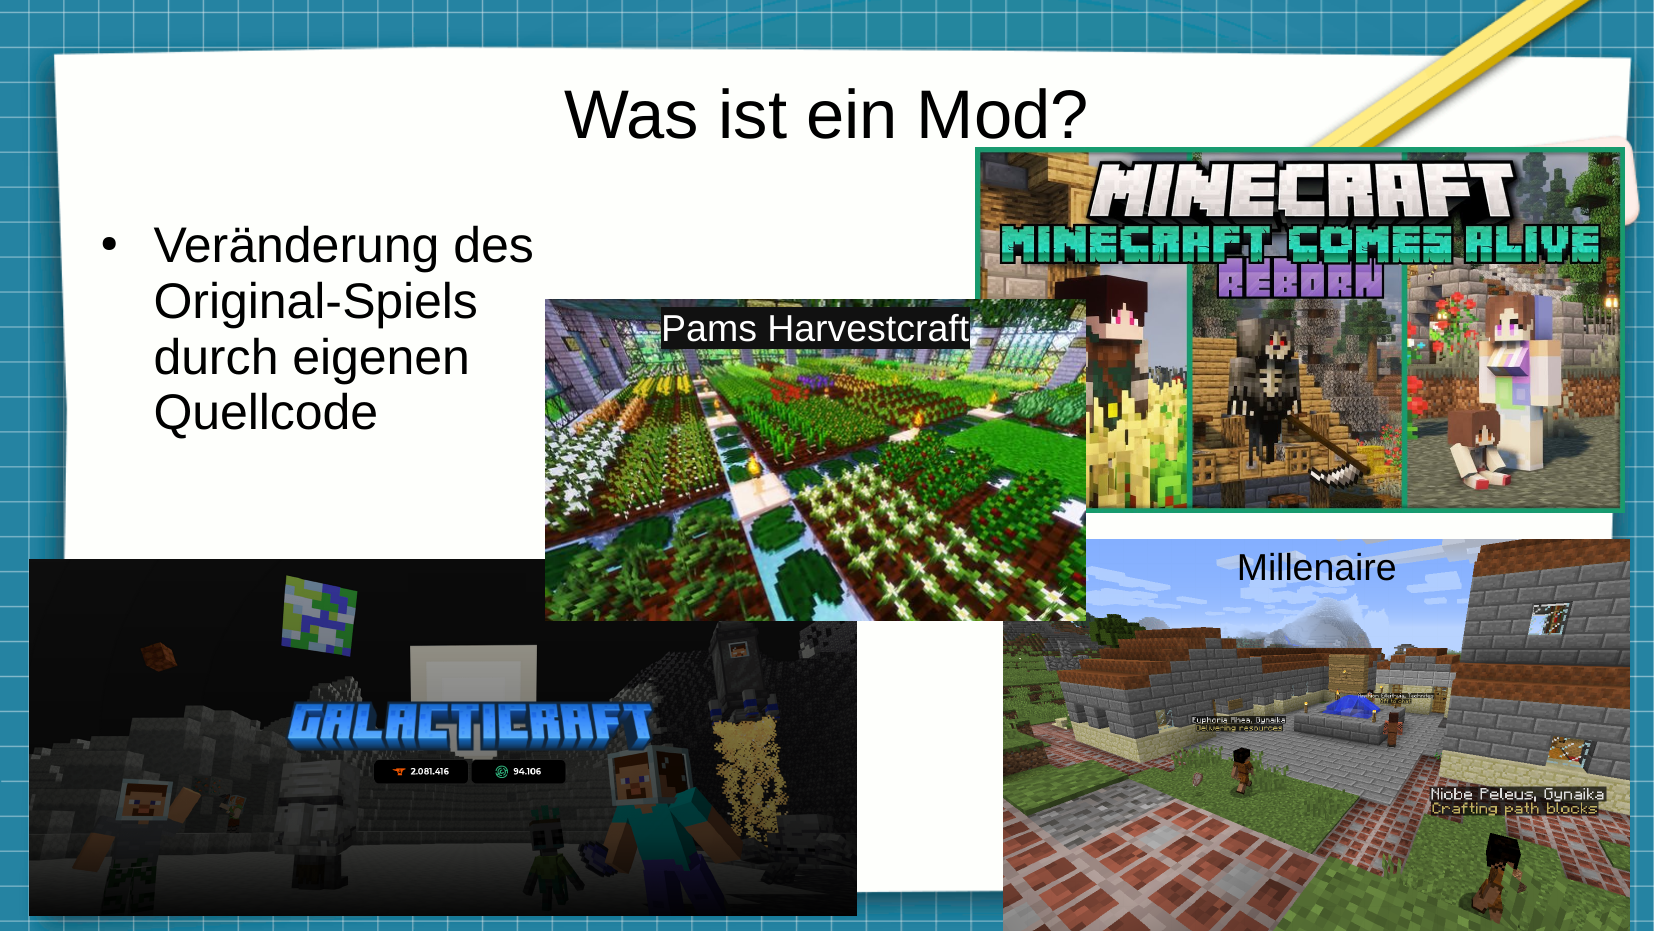

# Was ist ein Mod?
Veränderung des Original-Spiels durch eigenen Quellcode
Pams Harvestcraft
Millenaire